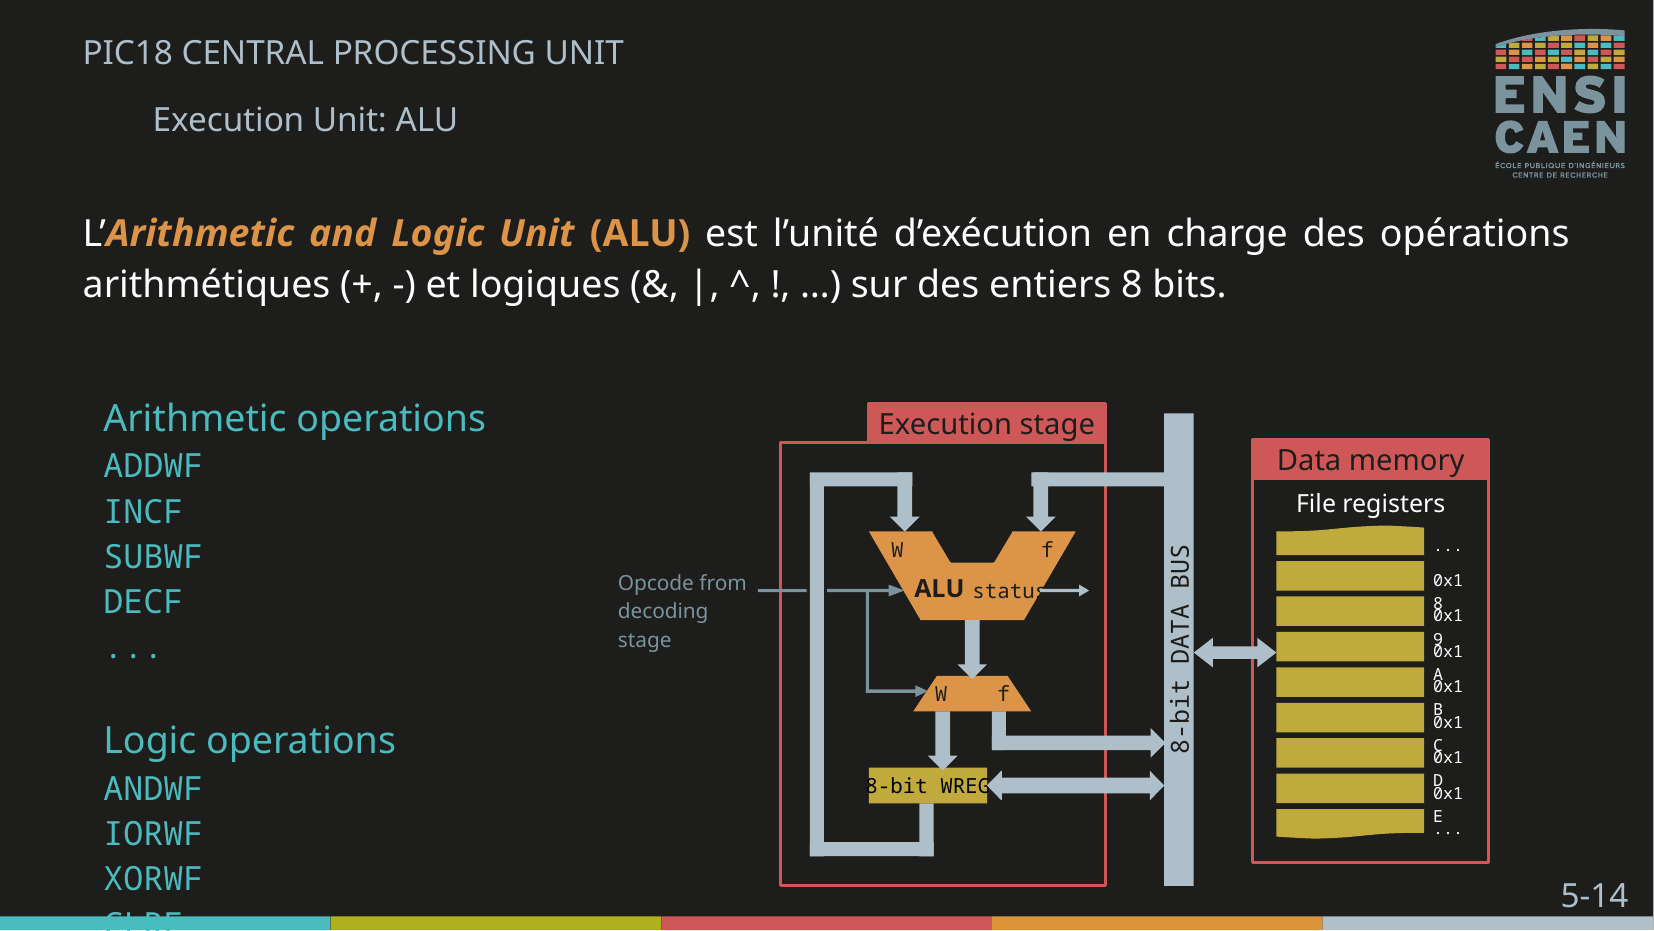

# PIC18 CENTRAL PROCESSING UNIT Execution Unit: ALU
L’Arithmetic and Logic Unit (ALU) est l’unité d’exécution en charge des opérations arithmétiques (+, -) et logiques (&, |, ^, !, …) sur des entiers 8 bits.
Arithmetic operations
ADDWF
INCF
SUBWF
DECF
...
Logic operations
ANDWF
IORWF
XORWF
CLRF
SETF
...
Execution stage
Data memory
File registers
...
0x18
0x19
0x1A
0x1B
0x1C
0x1D
0x1E
...
W f
ALU
status
Opcode from decoding stage
8-bit DATA BUS
W f
8-bit WREG